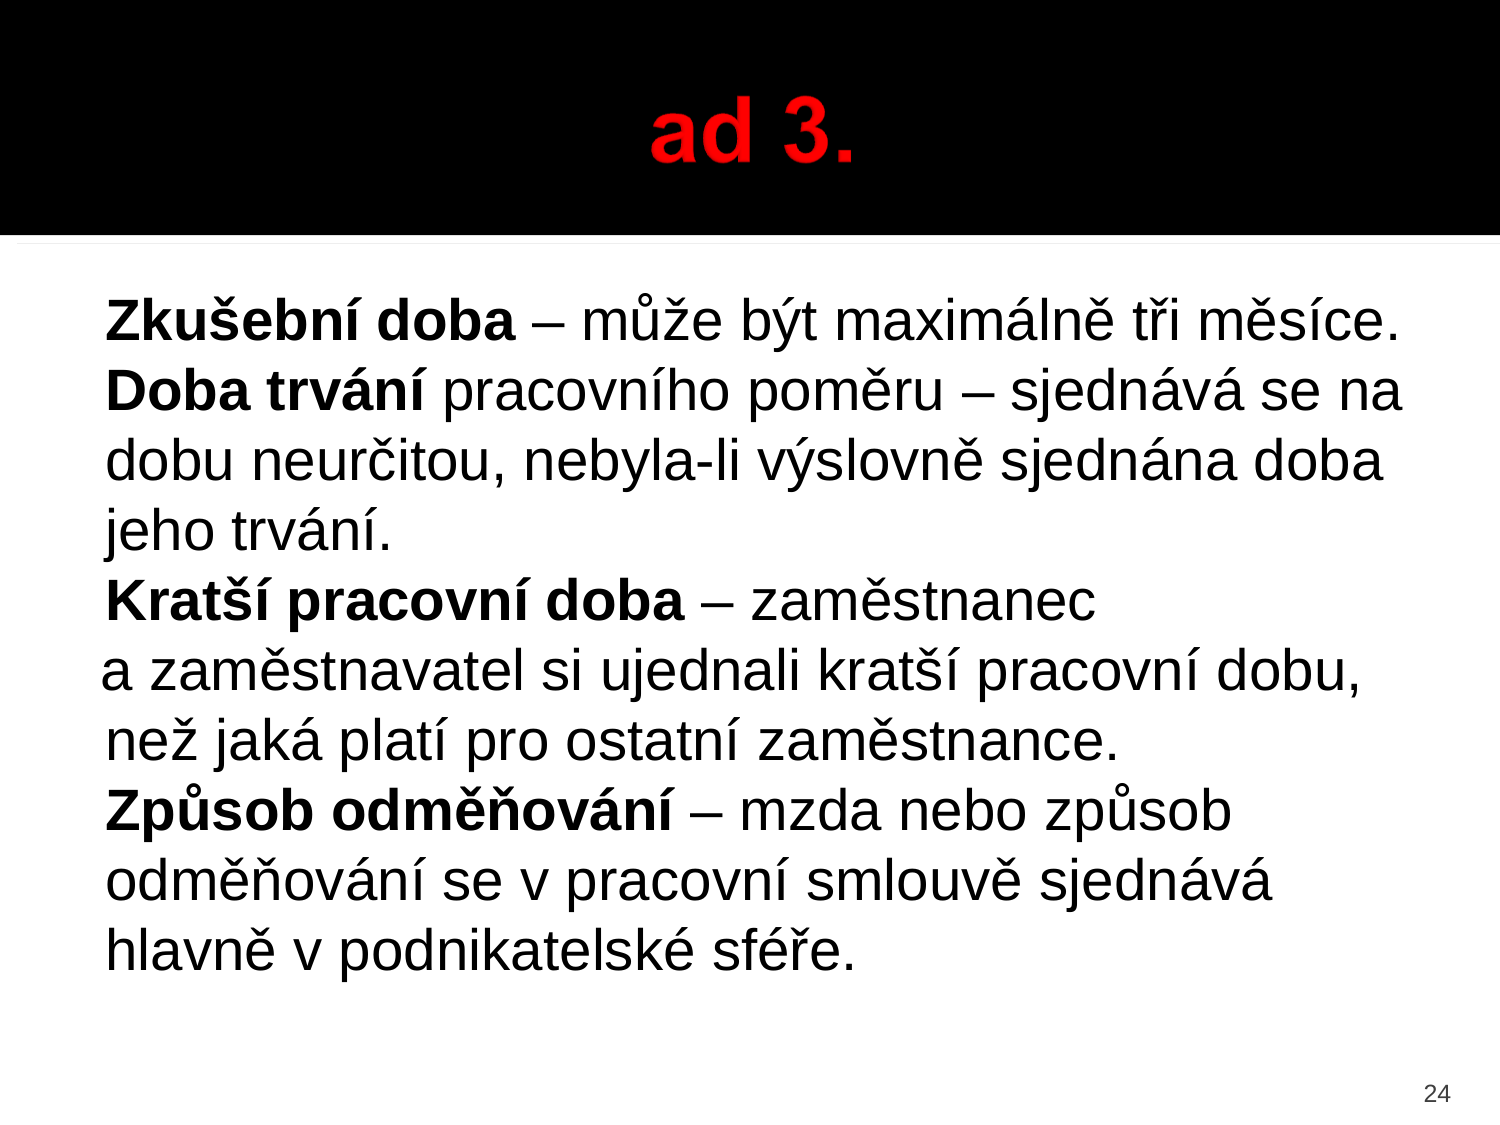

# Zkušební doba ‒ může být maximálně tři měsíce.
Doba trvání pracovního poměru ‒ sjednává se na
dobu neurčitou, nebyla-li výslovně sjednána doba
jeho trvání.
Kratší pracovní doba ‒ zaměstnanec
a zaměstnavatel si ujednali kratší pracovní dobu,
než jaká platí pro ostatní zaměstnance.
Způsob odměňování ‒ mzda nebo způsob
odměňování se v pracovní smlouvě sjednává
hlavně v podnikatelské sféře.